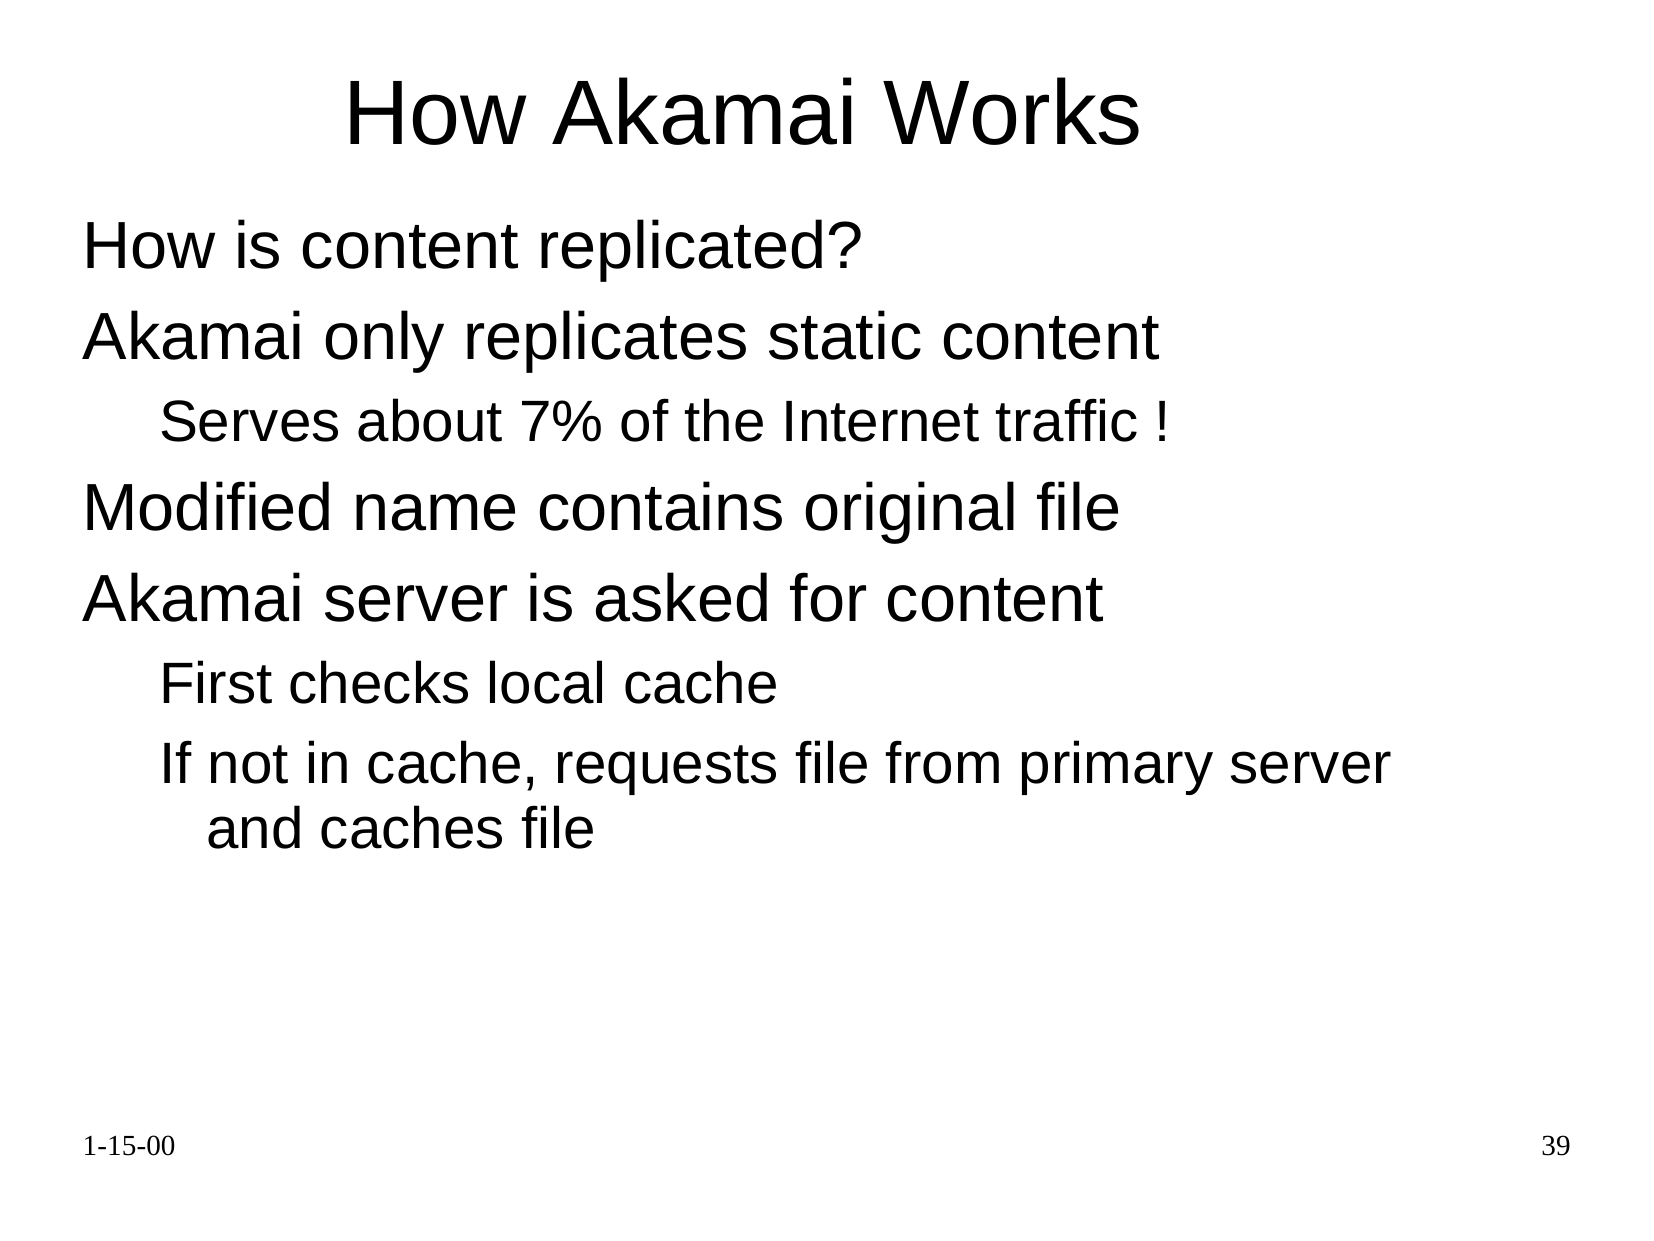

# How Akamai Works
How is content replicated?
Akamai only replicates static content
Serves about 7% of the Internet traffic !
Modified name contains original file
Akamai server is asked for content
First checks local cache
If not in cache, requests file from primary server and caches file
1-15-00
39